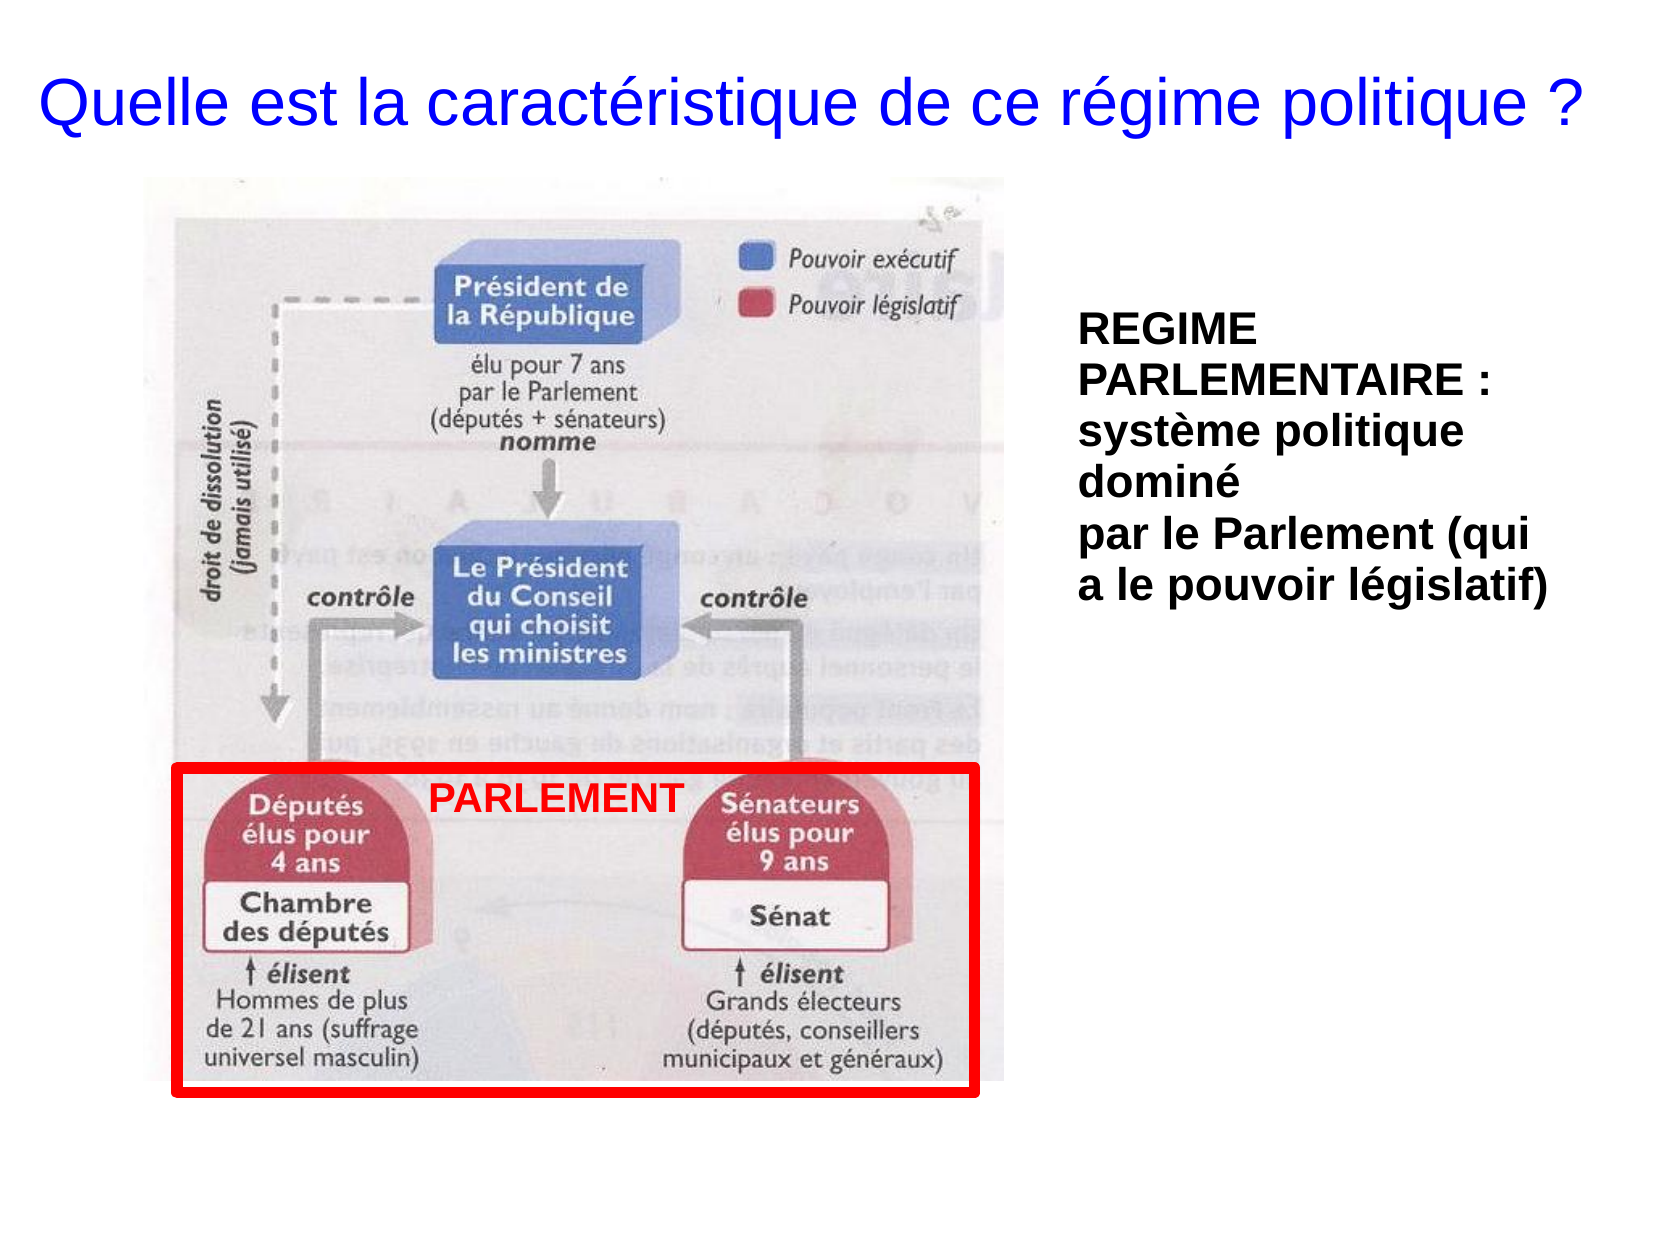

# Quelle est la caractéristique de ce régime politique ?
REGIME PARLEMENTAIRE : système politique dominé
par le Parlement (qui a le pouvoir législatif)
PARLEMENT